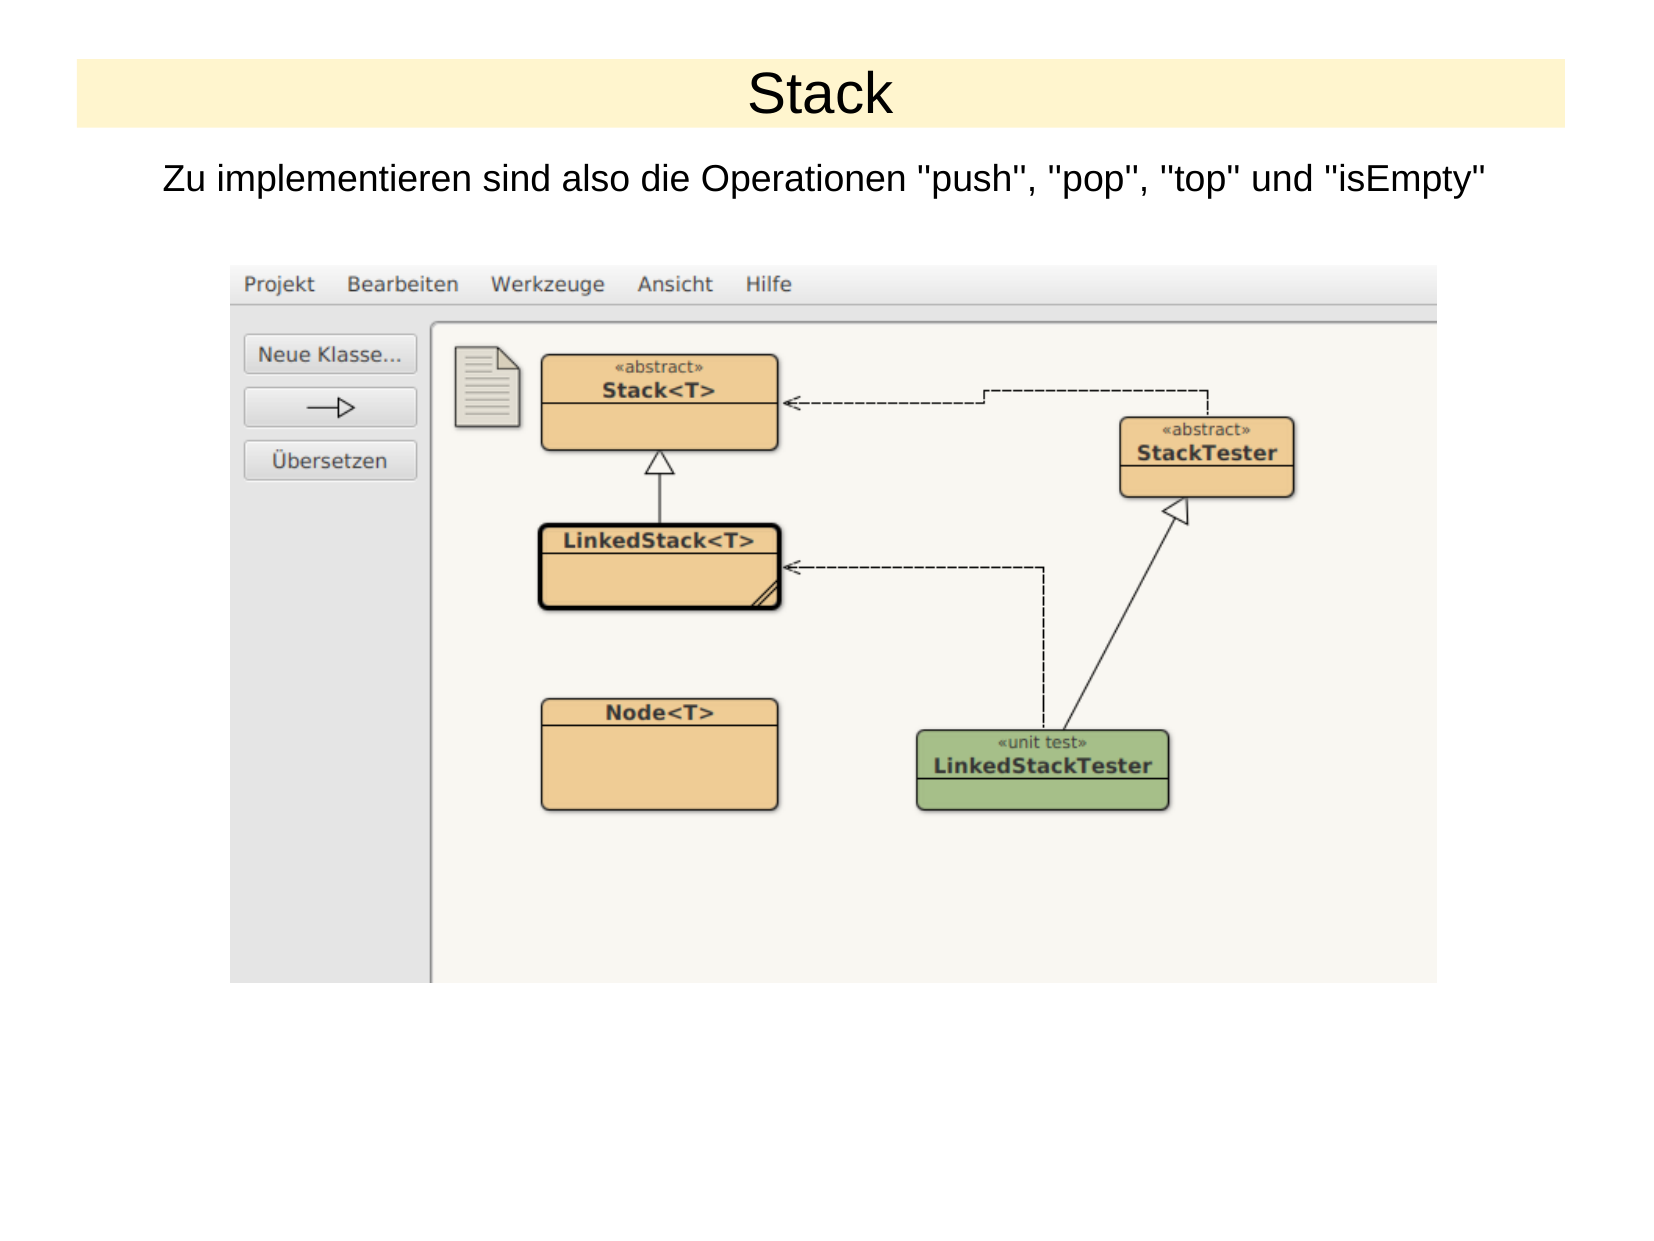

# Stack
Zu implementieren sind also die Operationen ''push'', ''pop'', ''top'' und ''isEmpty''